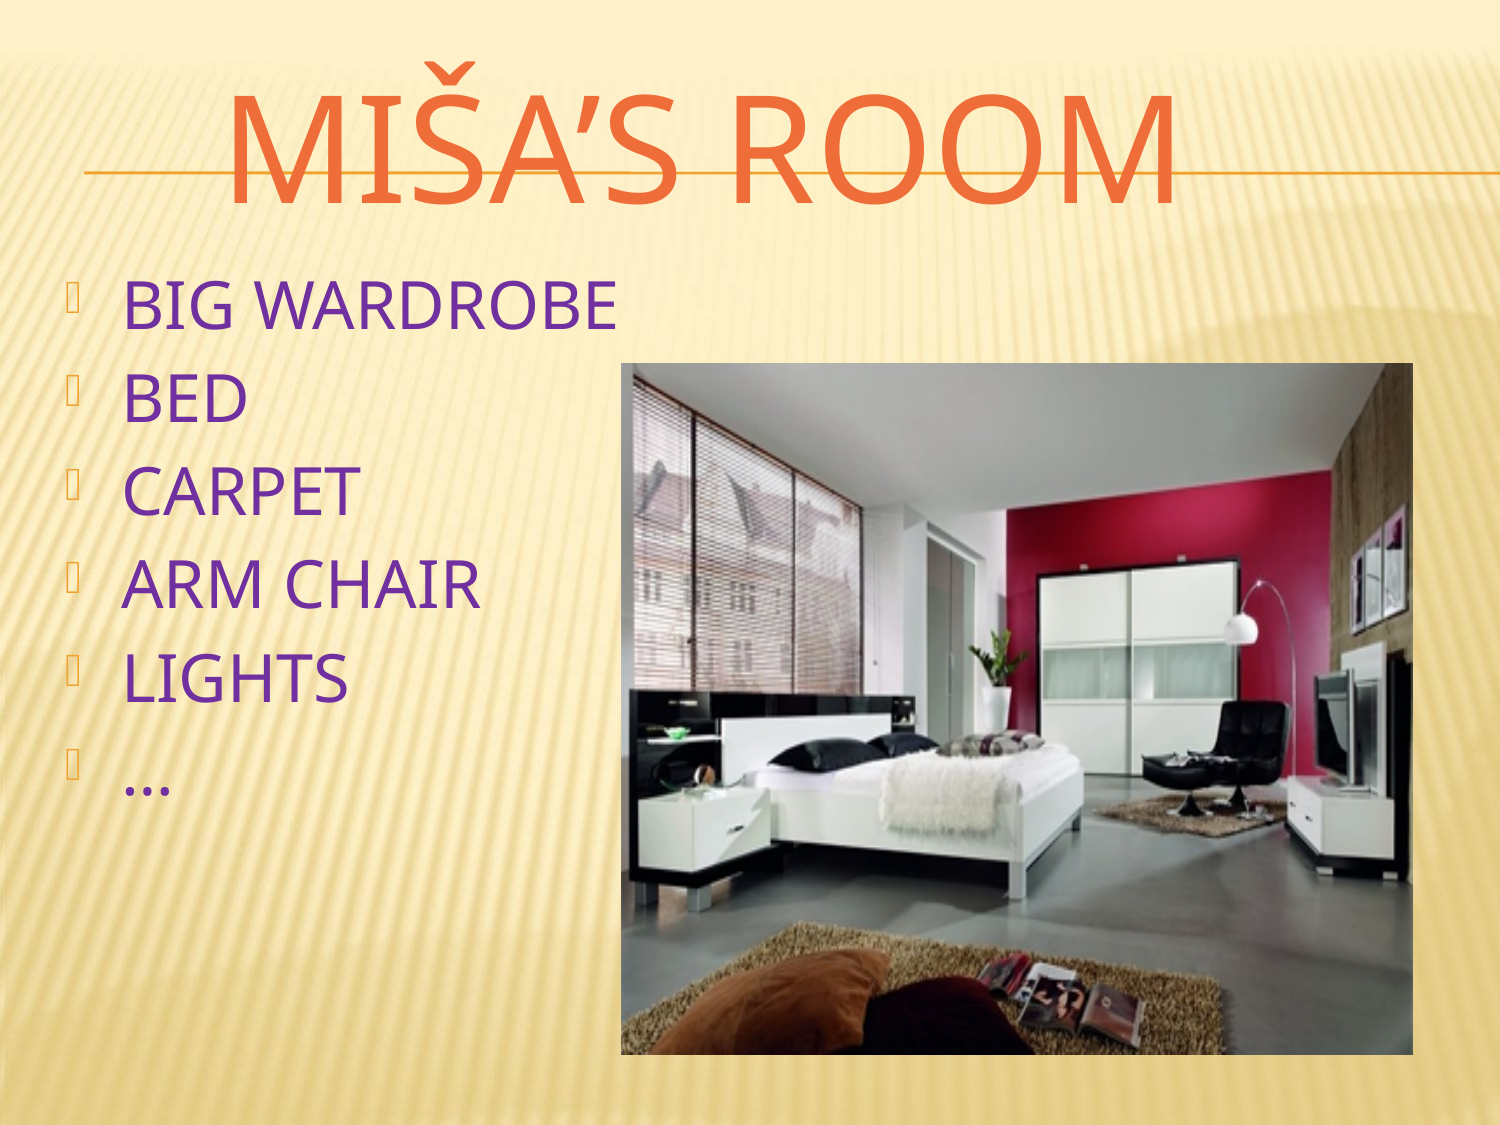

# MIŠA’S ROOM
BIG WARDROBE
BED
CARPET
ARM CHAIR
LIGHTS
…